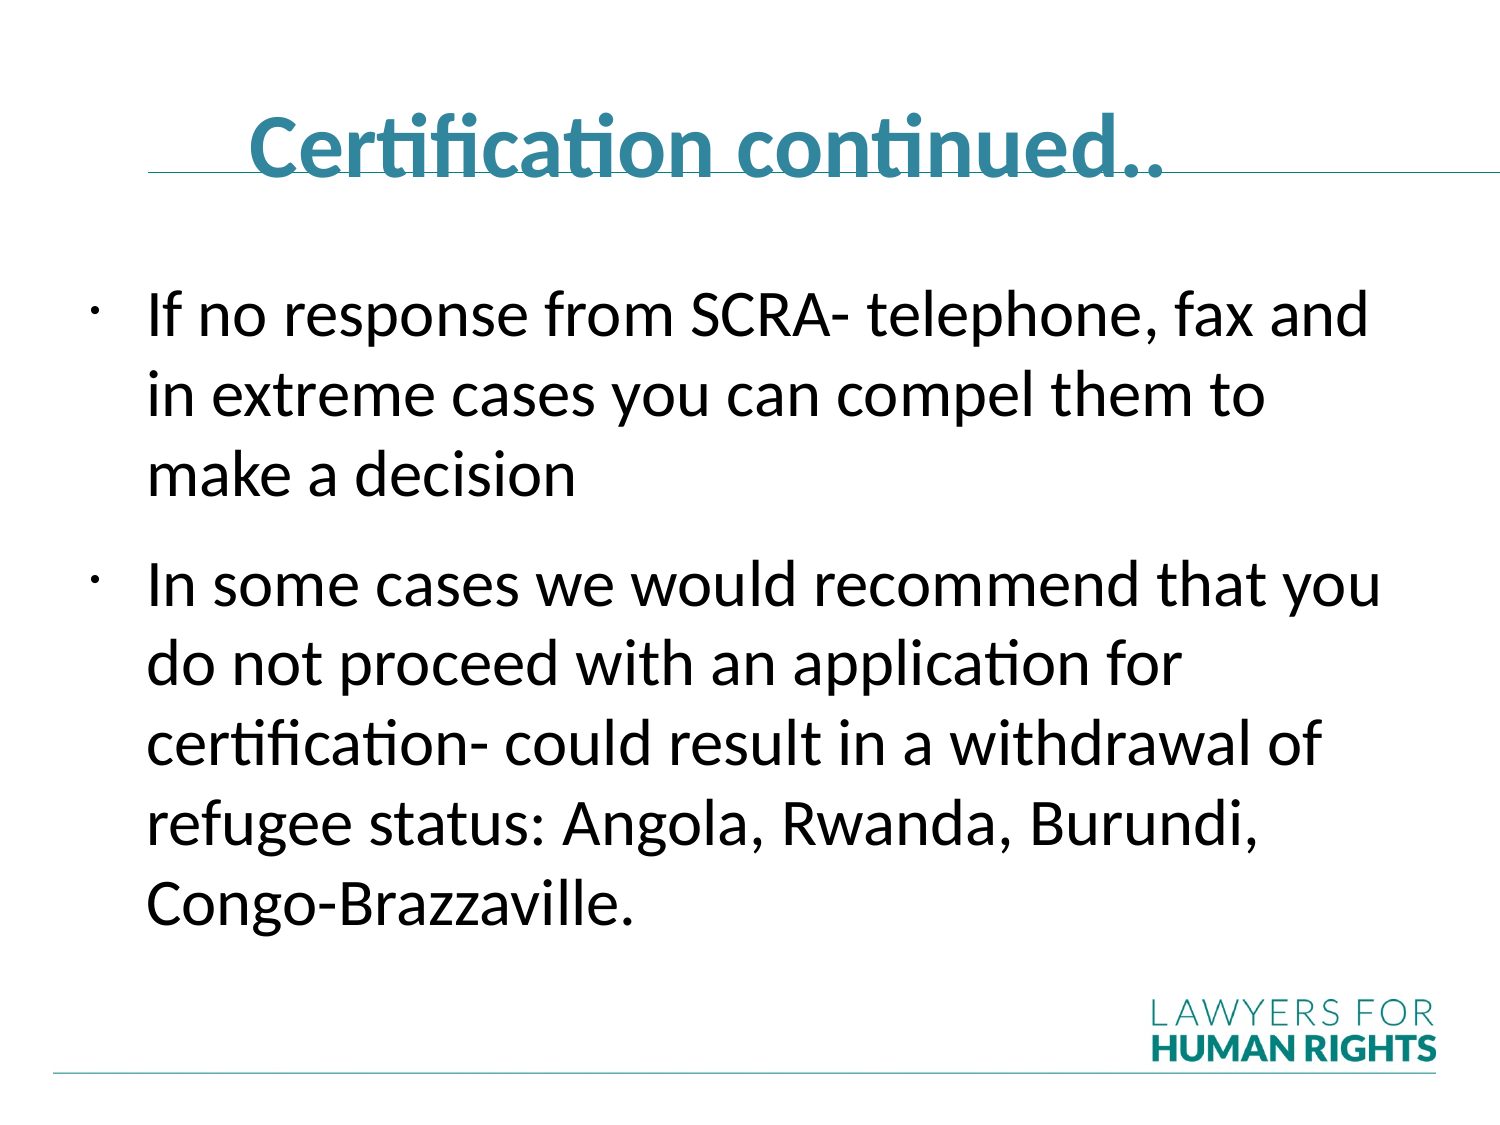

# Certification continued..
If no response from SCRA- telephone, fax and in extreme cases you can compel them to make a decision
In some cases we would recommend that you do not proceed with an application for certification- could result in a withdrawal of refugee status: Angola, Rwanda, Burundi, Congo-Brazzaville.